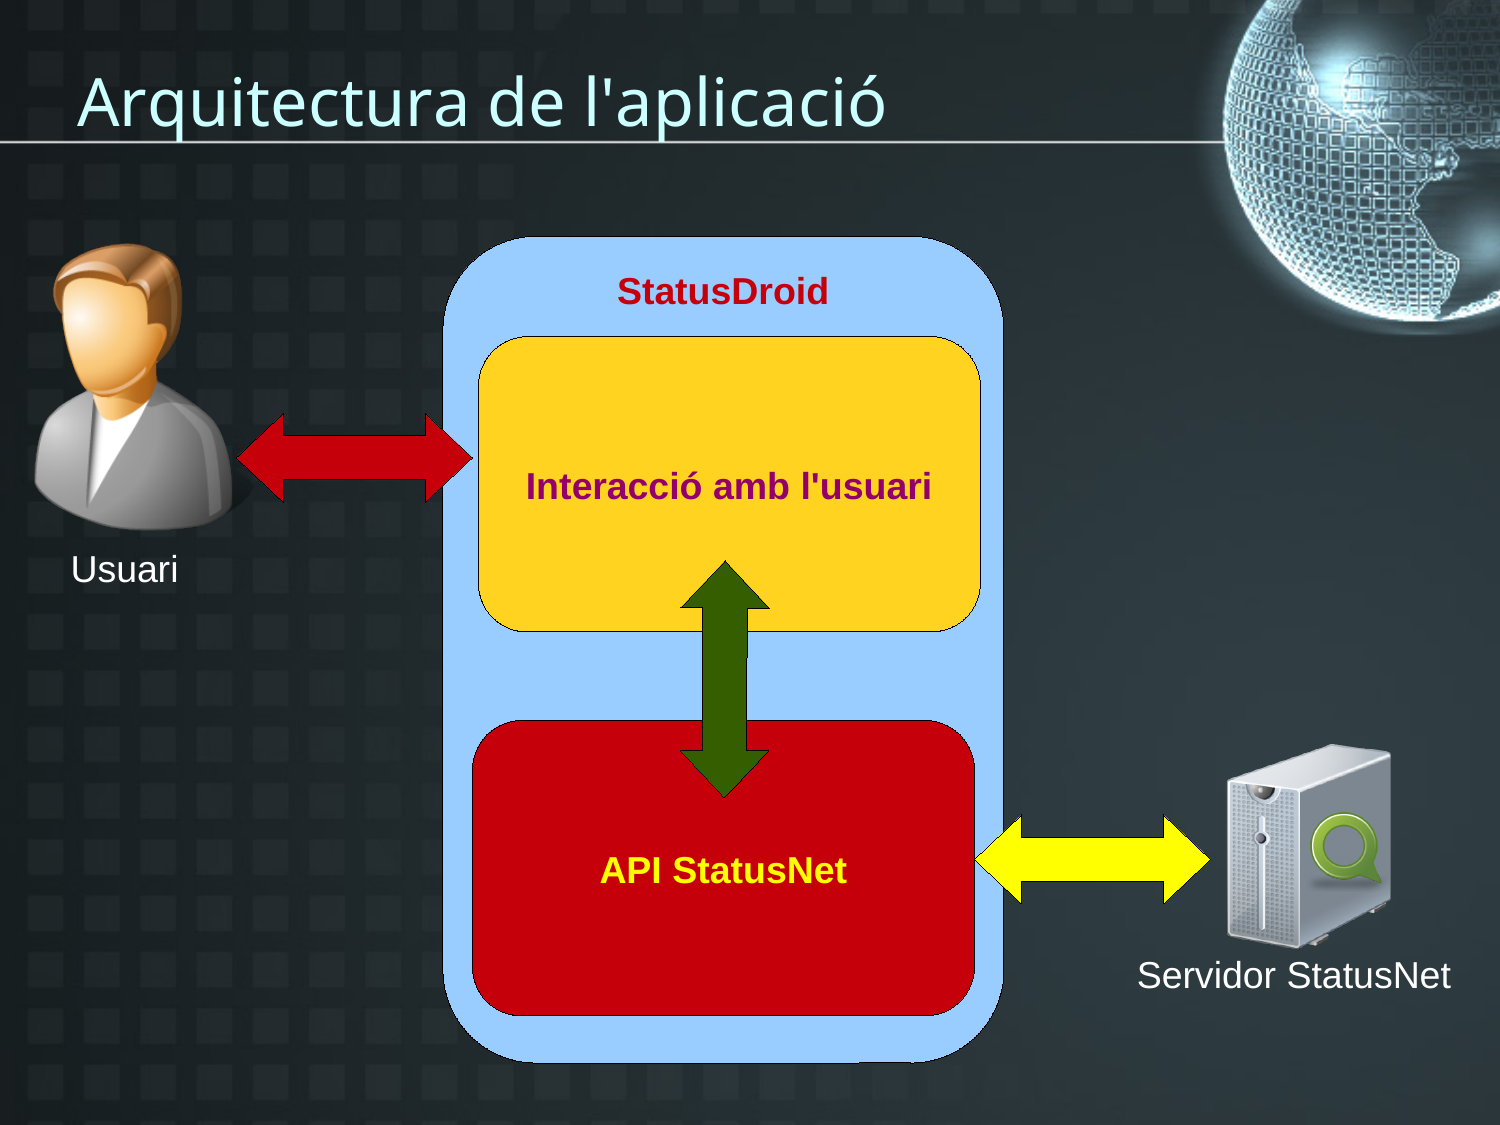

# Arquitectura de l'aplicació
StatusDroid
 Usuari
Interacció amb l'usuari
API StatusNet
Servidor StatusNet